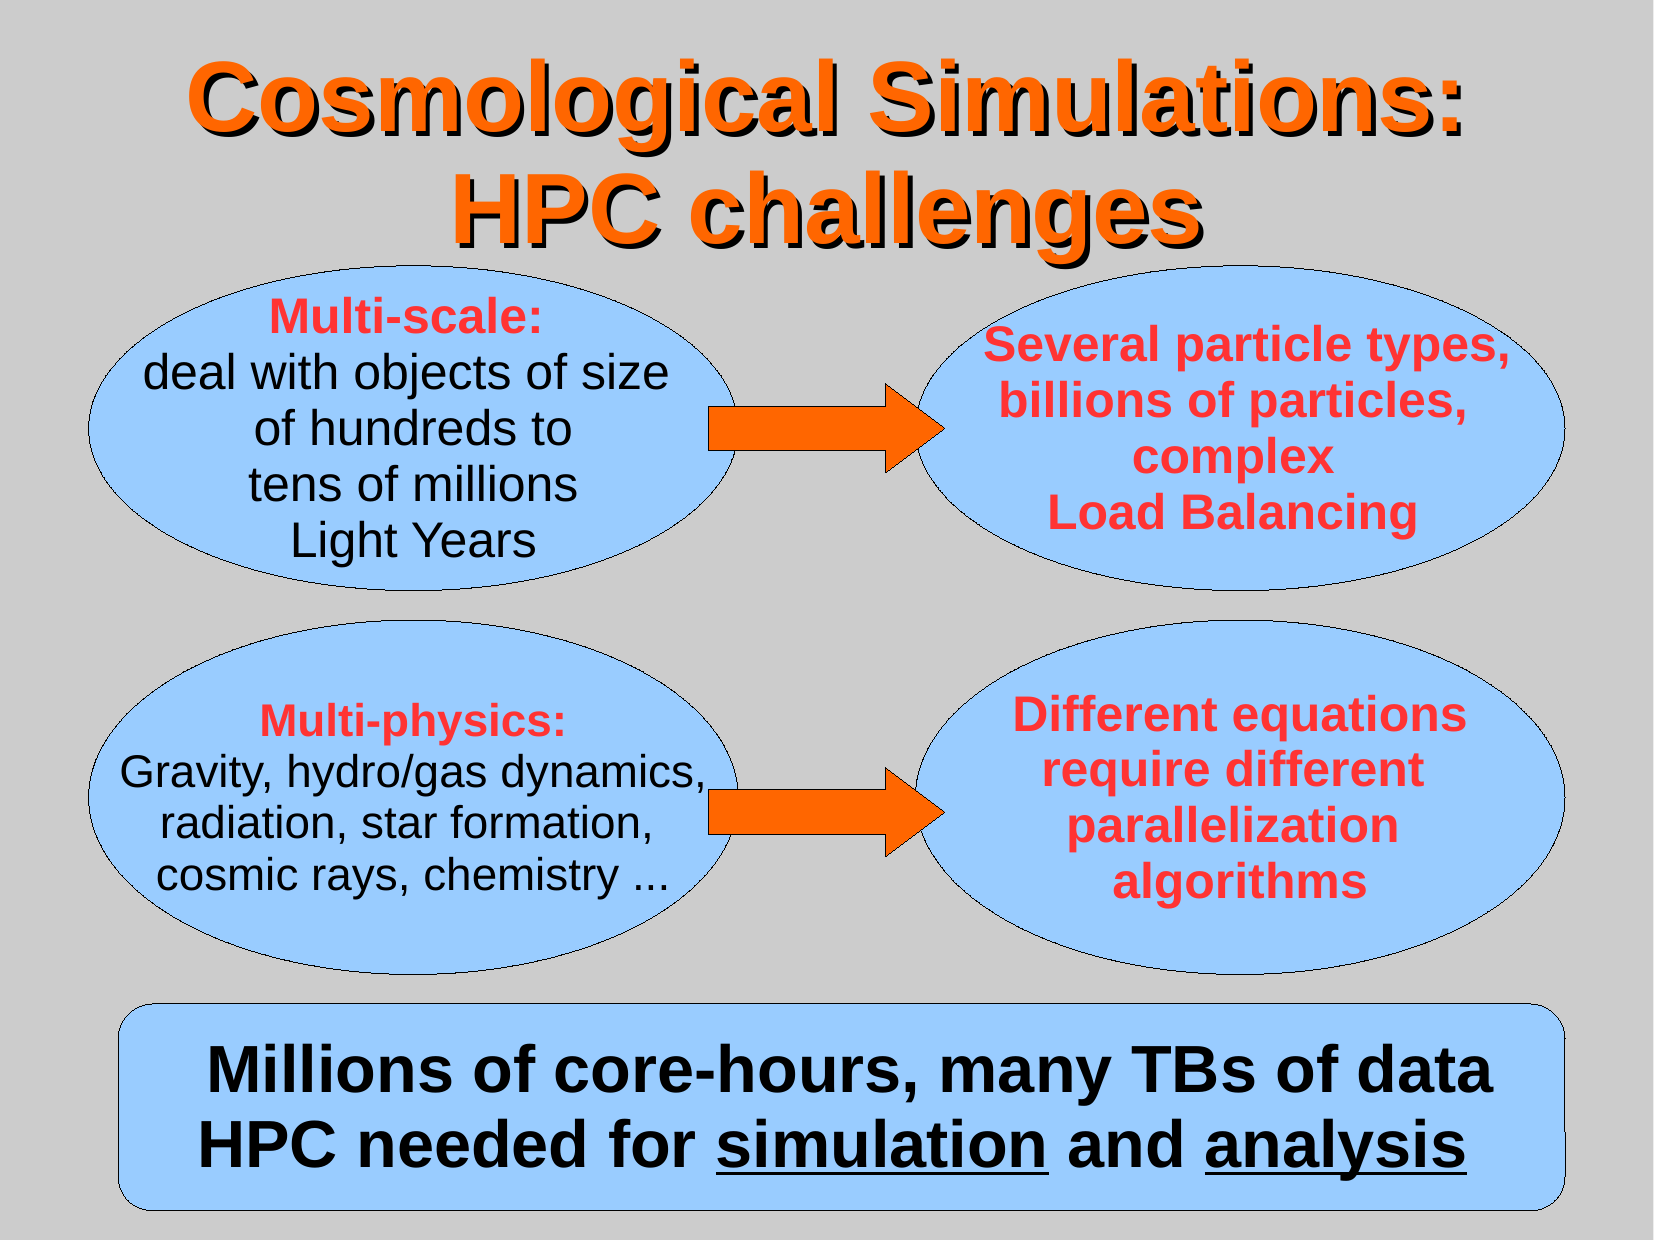

# Cosmological Simulations: HPC challenges
Multi-scale:
deal with objects of size
of hundreds to
tens of millions
Light Years
 Several particle types,
billions of particles,
complex
Load Balancing
Multi-physics:
Gravity, hydro/gas dynamics,
radiation, star formation,
cosmic rays, chemistry ...
Different equations
require different
parallelization
algorithms
 Millions of core-hours, many TBs of data
HPC needed for simulation and analysis